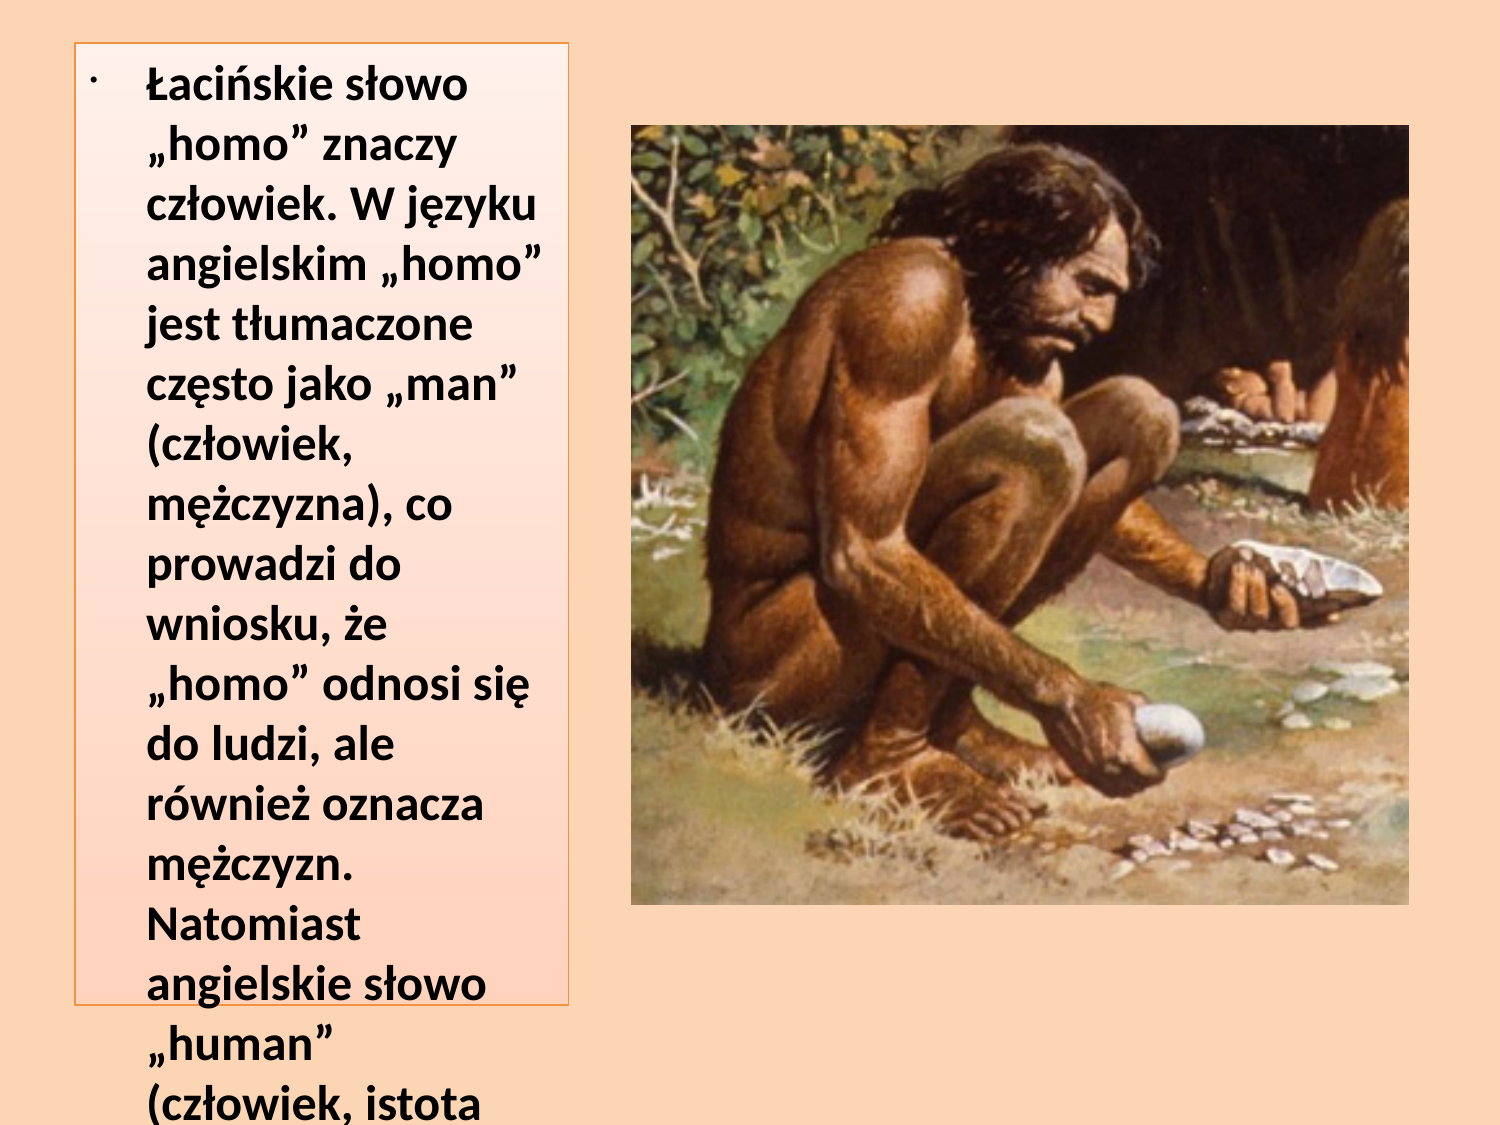

# Łacińskie słowo „homo” znaczy człowiek. W języku angielskim „homo” jest tłumaczone często jako „man” (człowiek, mężczyzna), co prowadzi do wniosku, że „homo” odnosi się do ludzi, ale również oznacza mężczyzn. Natomiast angielskie słowo „human” (człowiek, istota ludzka) pochodzi od łacińskiego „humanus” (ludzki).